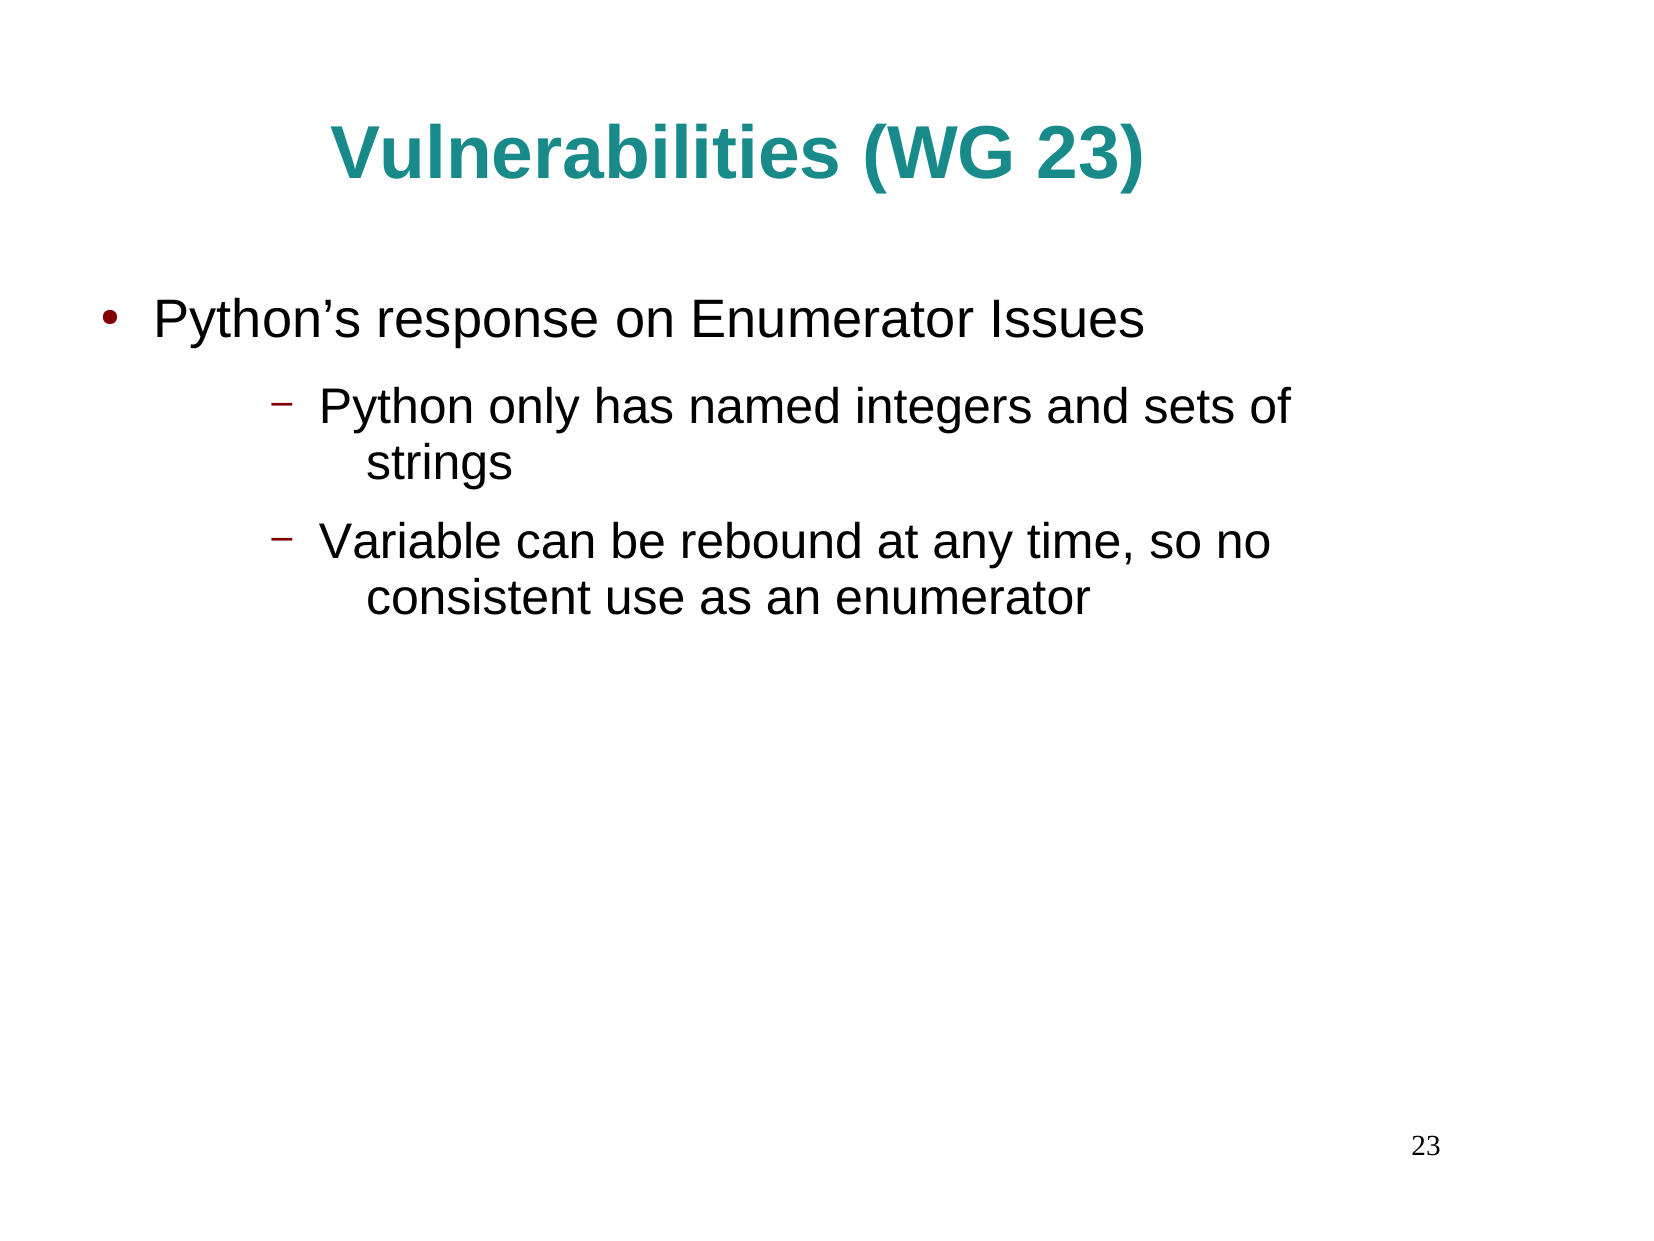

# Vulnerabilities (WG 23)
Python’s response on Enumerator Issues
Python only has named integers and sets of strings
Variable can be rebound at any time, so no consistent use as an enumerator
23